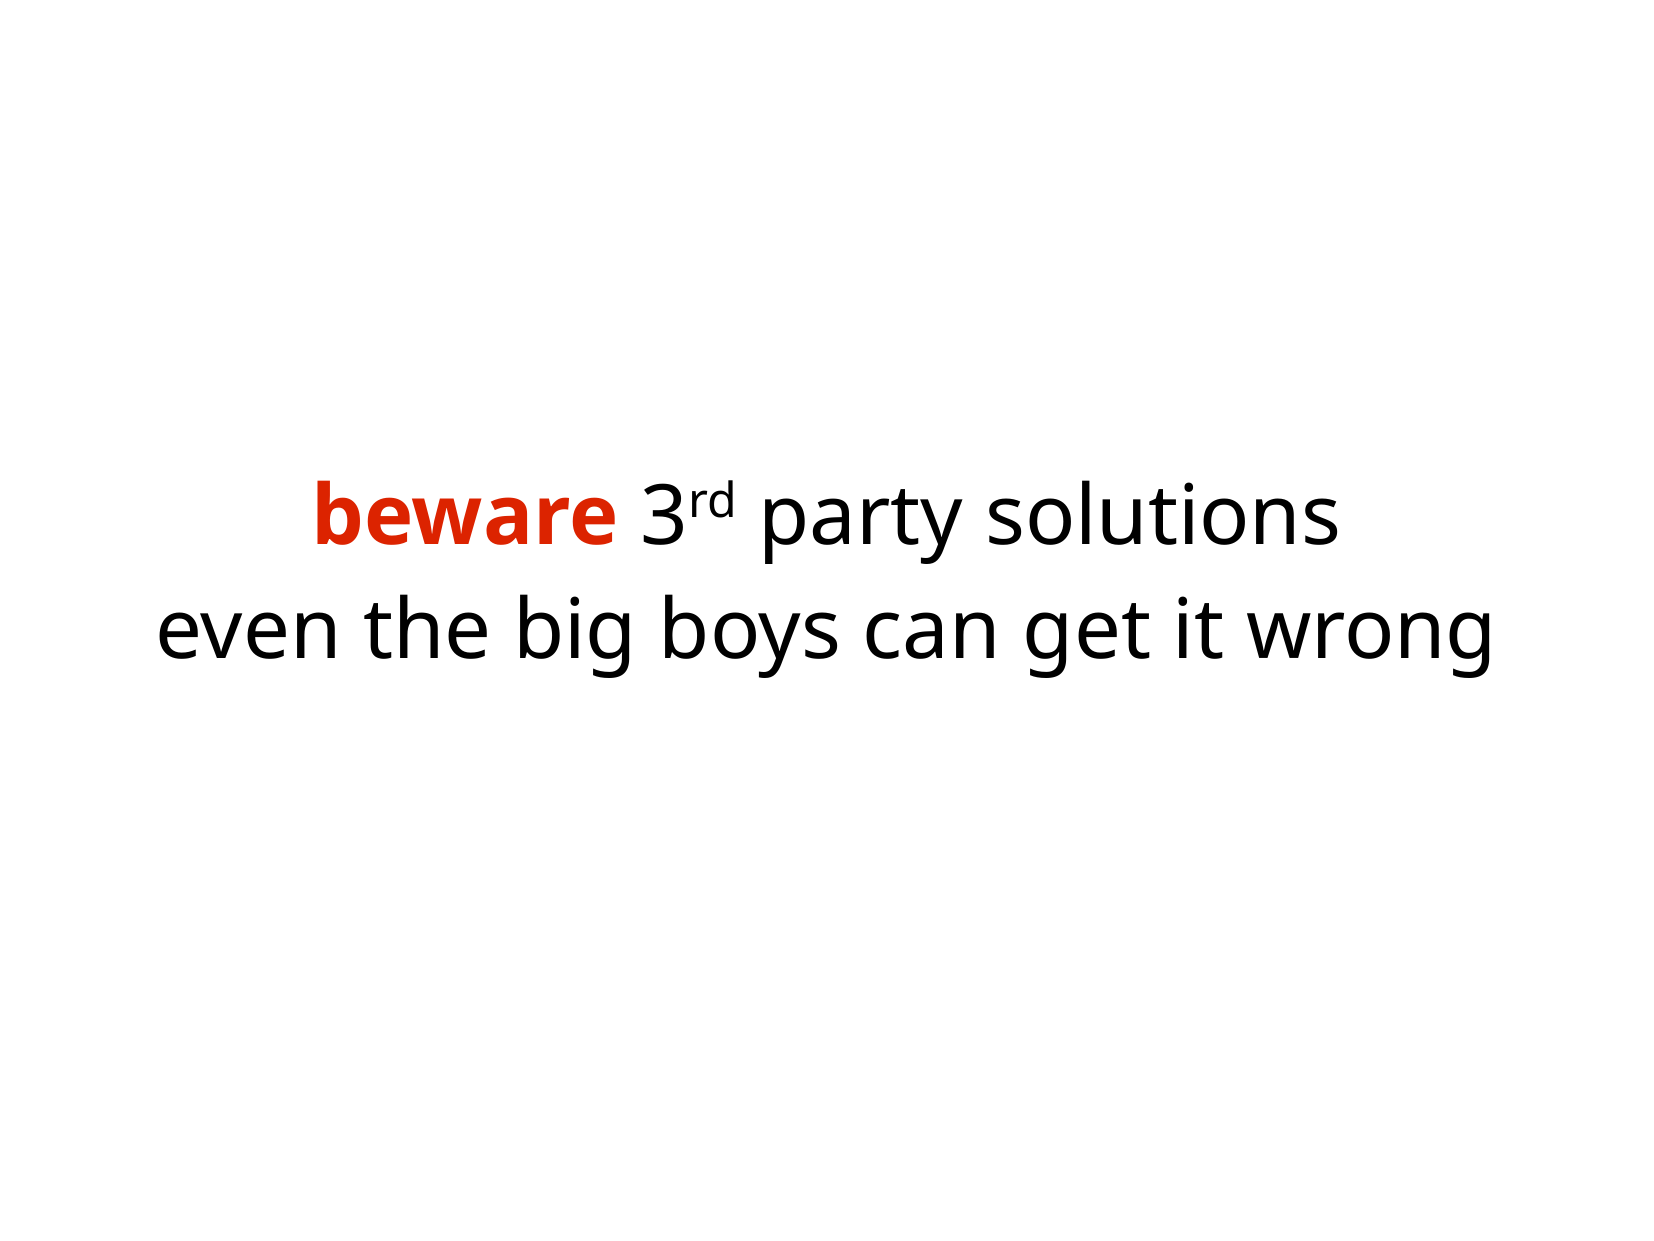

# beware 3rd party solutions
even the big boys can get it wrong